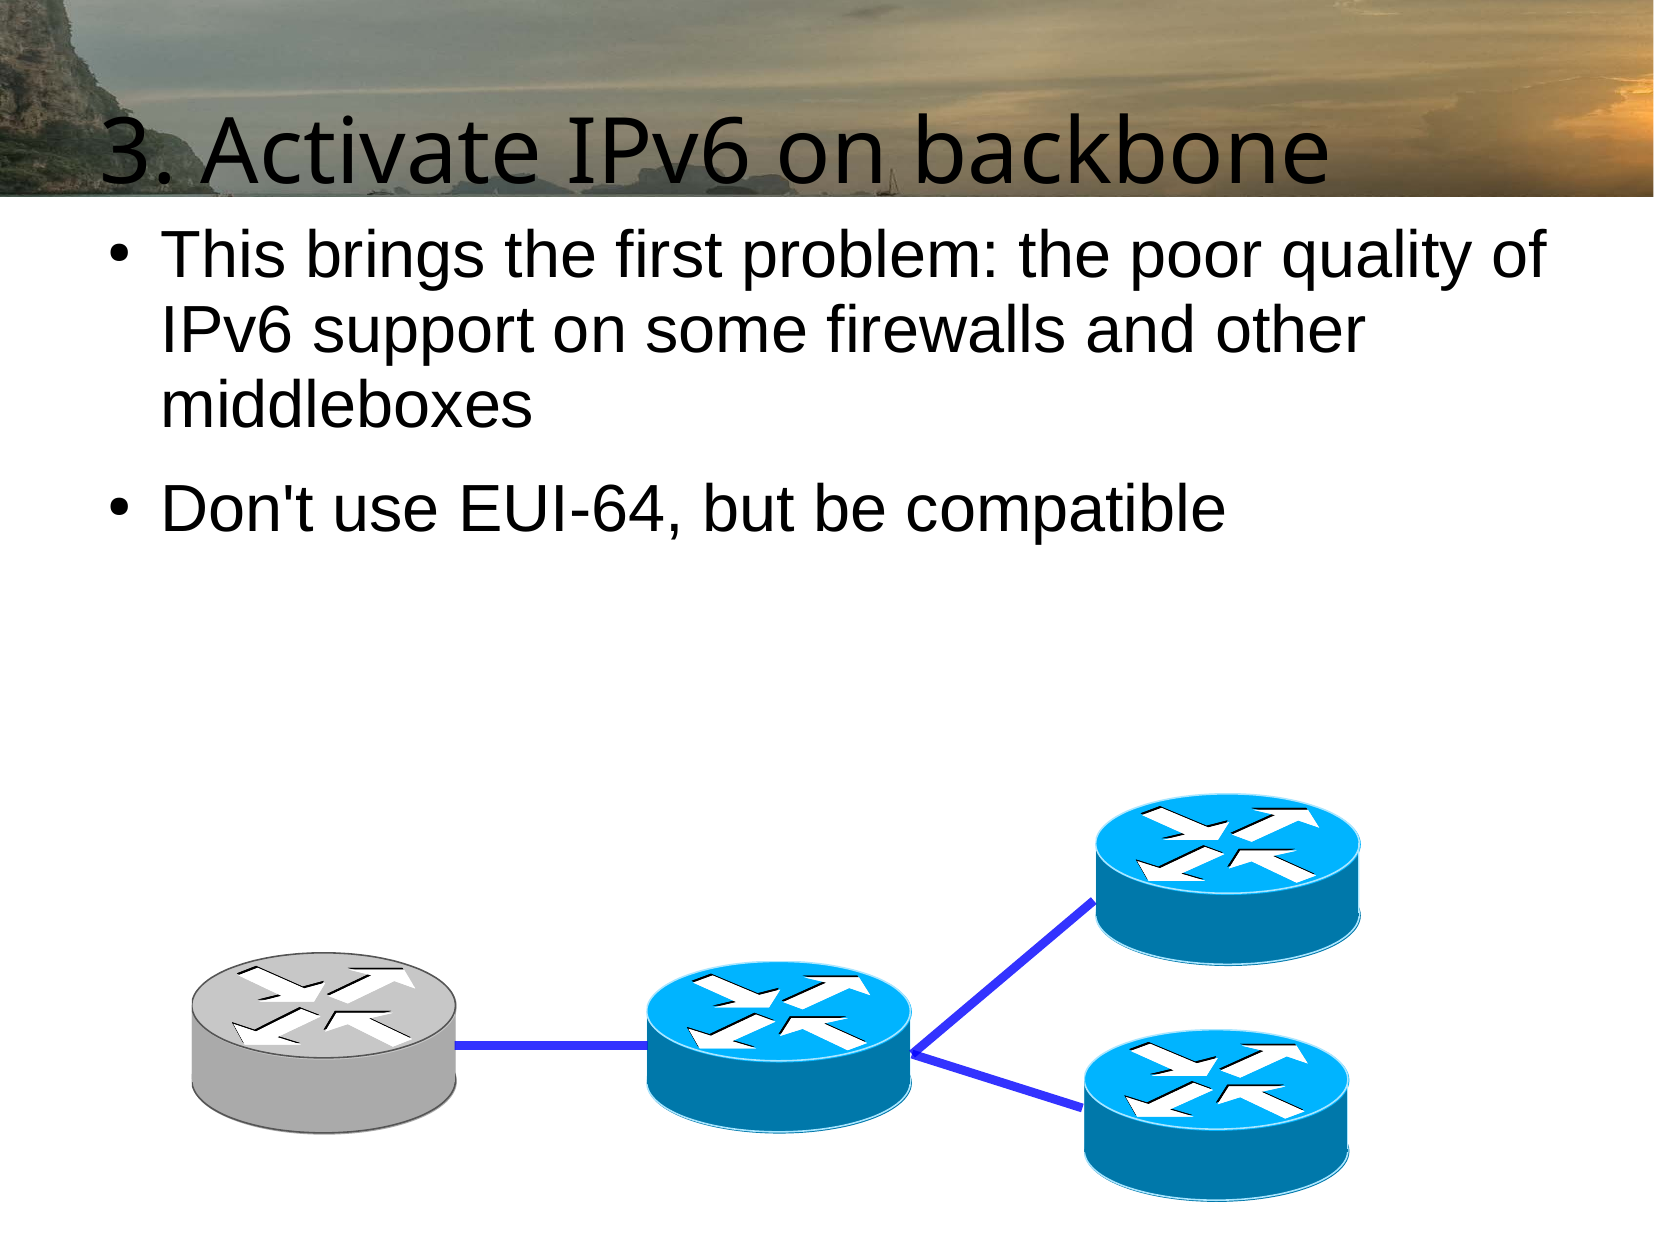

# 3. Activate IPv6 on backbone
This brings the first problem: the poor quality of IPv6 support on some firewalls and other middleboxes
Don't use EUI-64, but be compatible